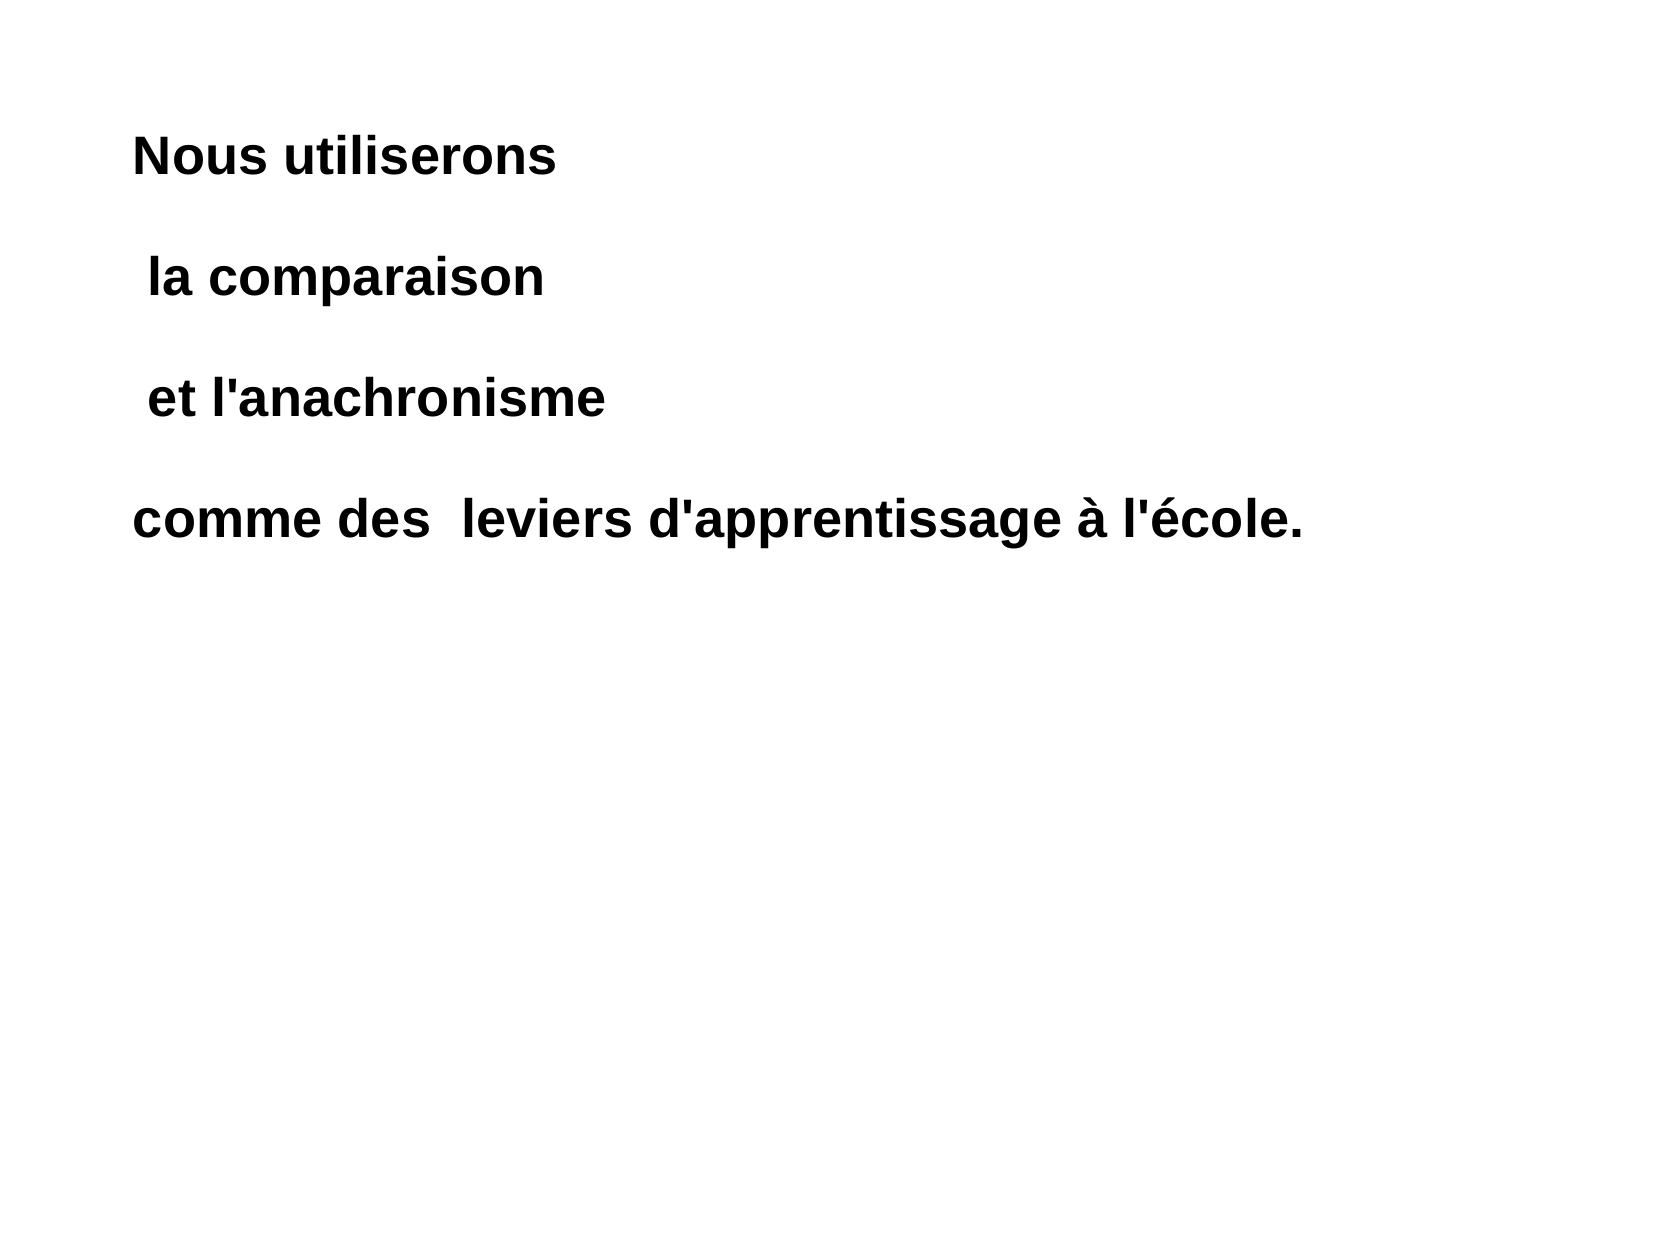

Nous utiliserons
 la comparaison
 et l'anachronisme
comme des leviers d'apprentissage à l'école.